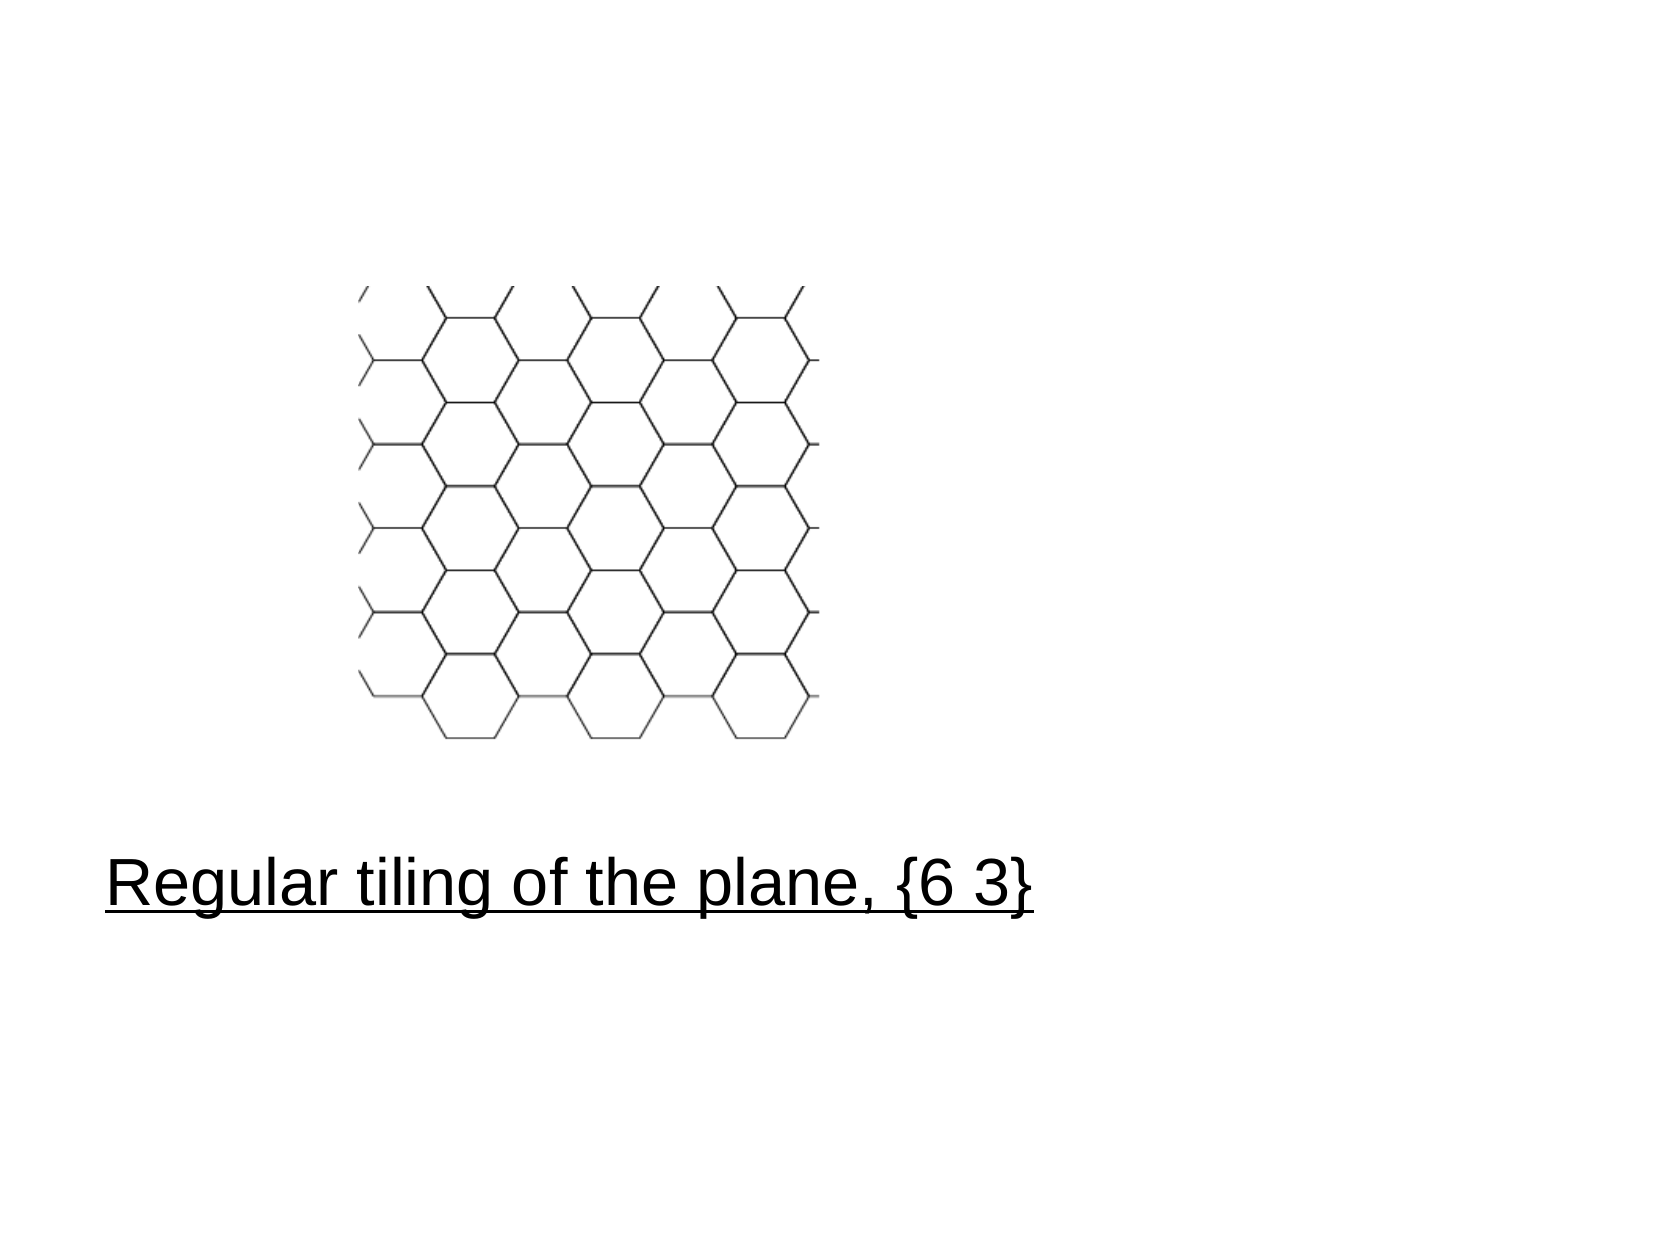

# Regular tiling of the plane, {6 3}